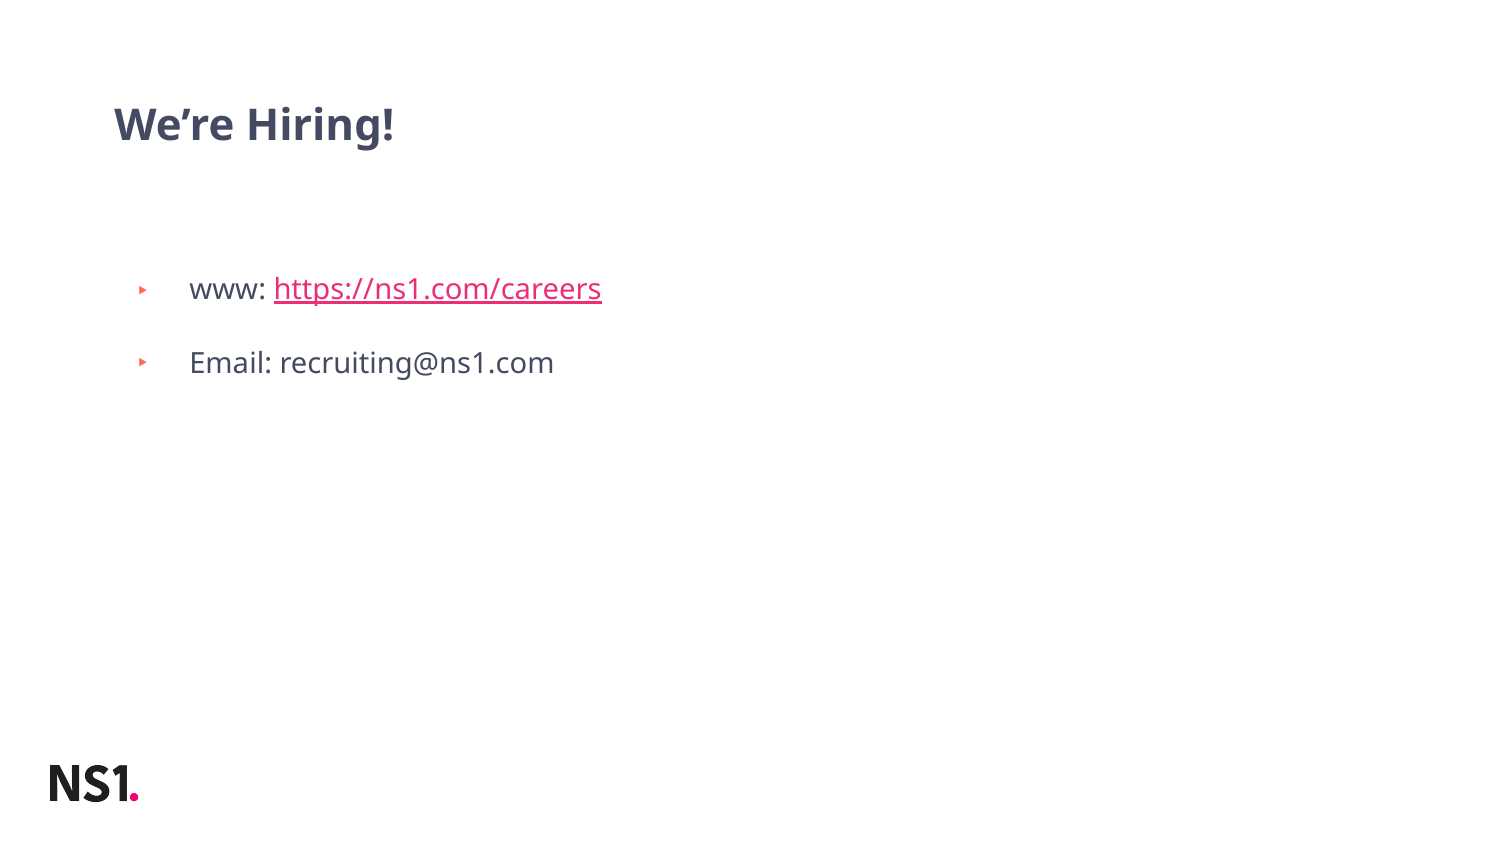

# We’re Hiring!
www: https://ns1.com/careers
Email: recruiting@ns1.com